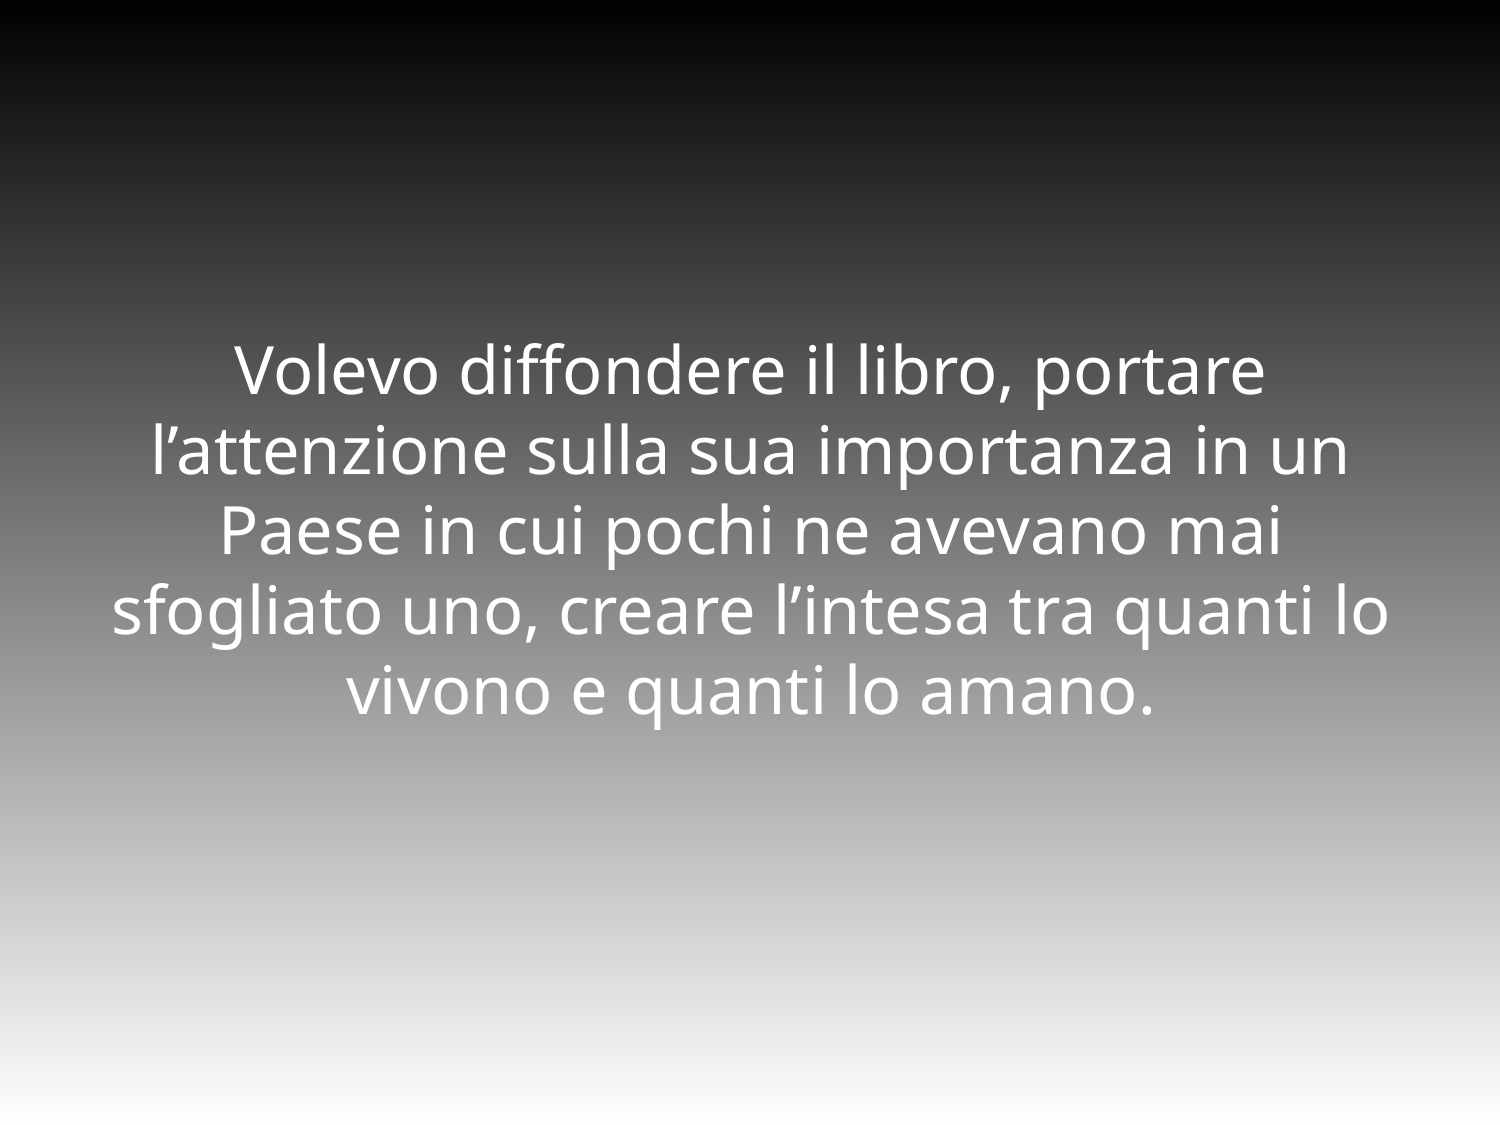

# Volevo diffondere il libro, portare l’attenzione sulla sua importanza in un Paese in cui pochi ne avevano mai sfogliato uno, creare l’intesa tra quanti lo vivono e quanti lo amano.